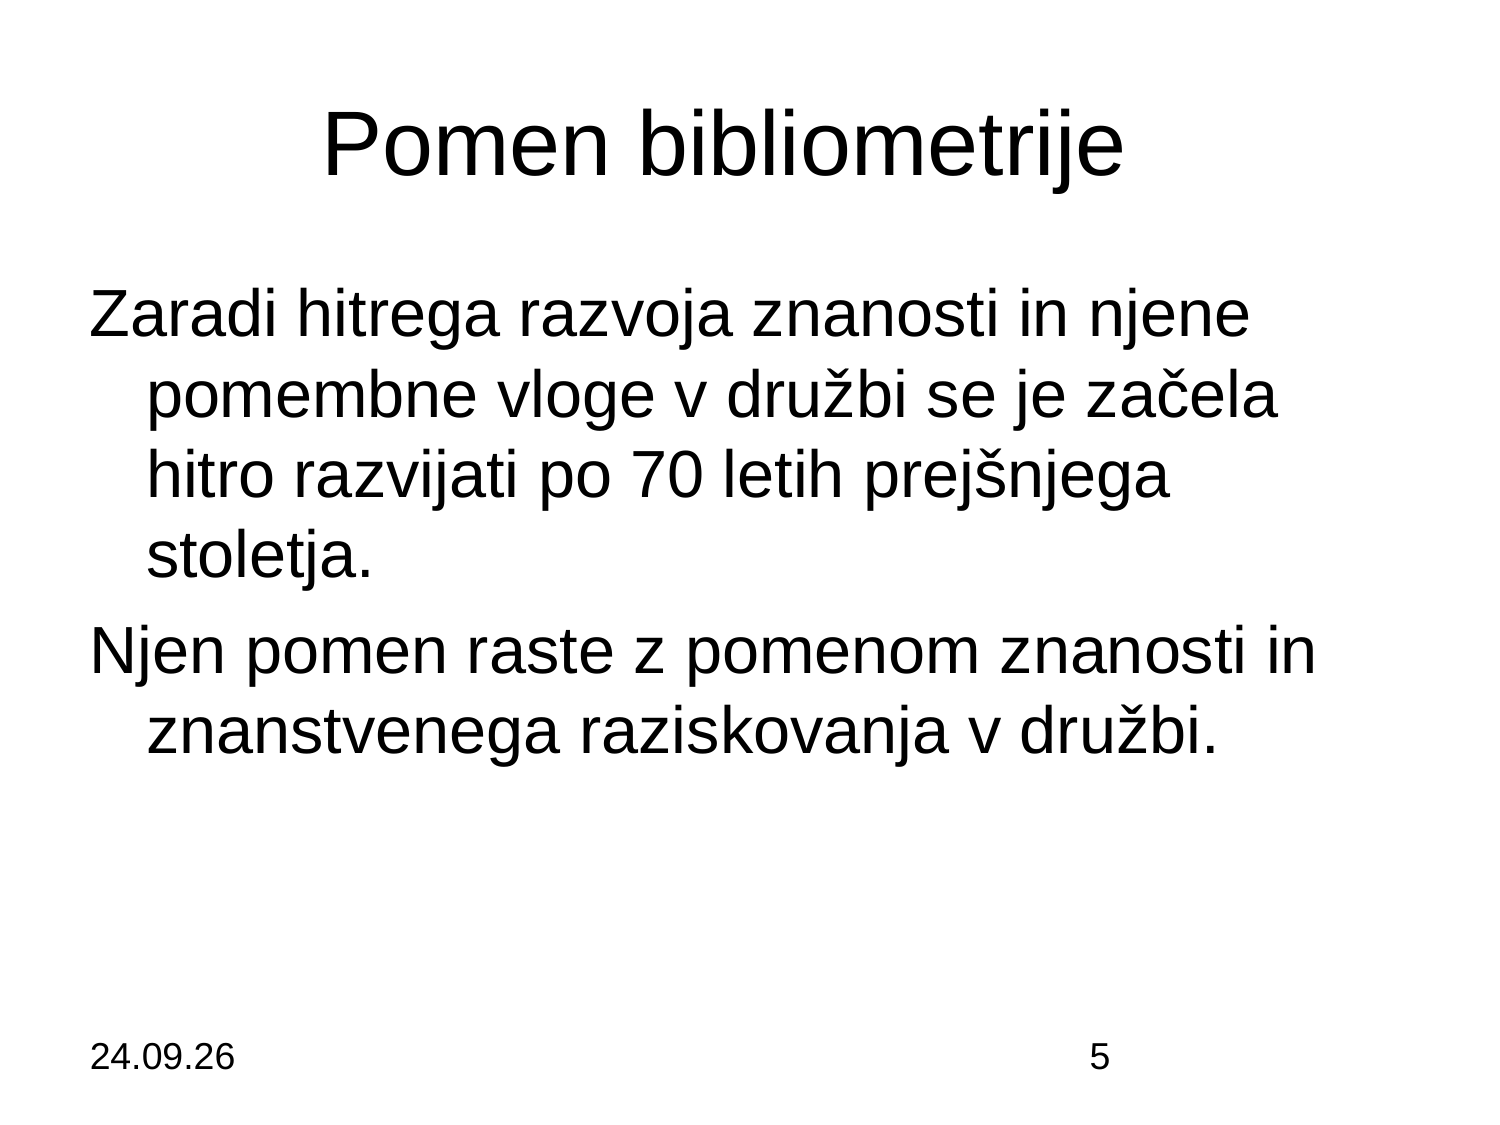

# Pomen bibliometrije
Zaradi hitrega razvoja znanosti in njene pomembne vloge v družbi se je začela hitro razvijati po 70 letih prejšnjega stoletja.
Njen pomen raste z pomenom znanosti in znanstvenega raziskovanja v družbi.
5